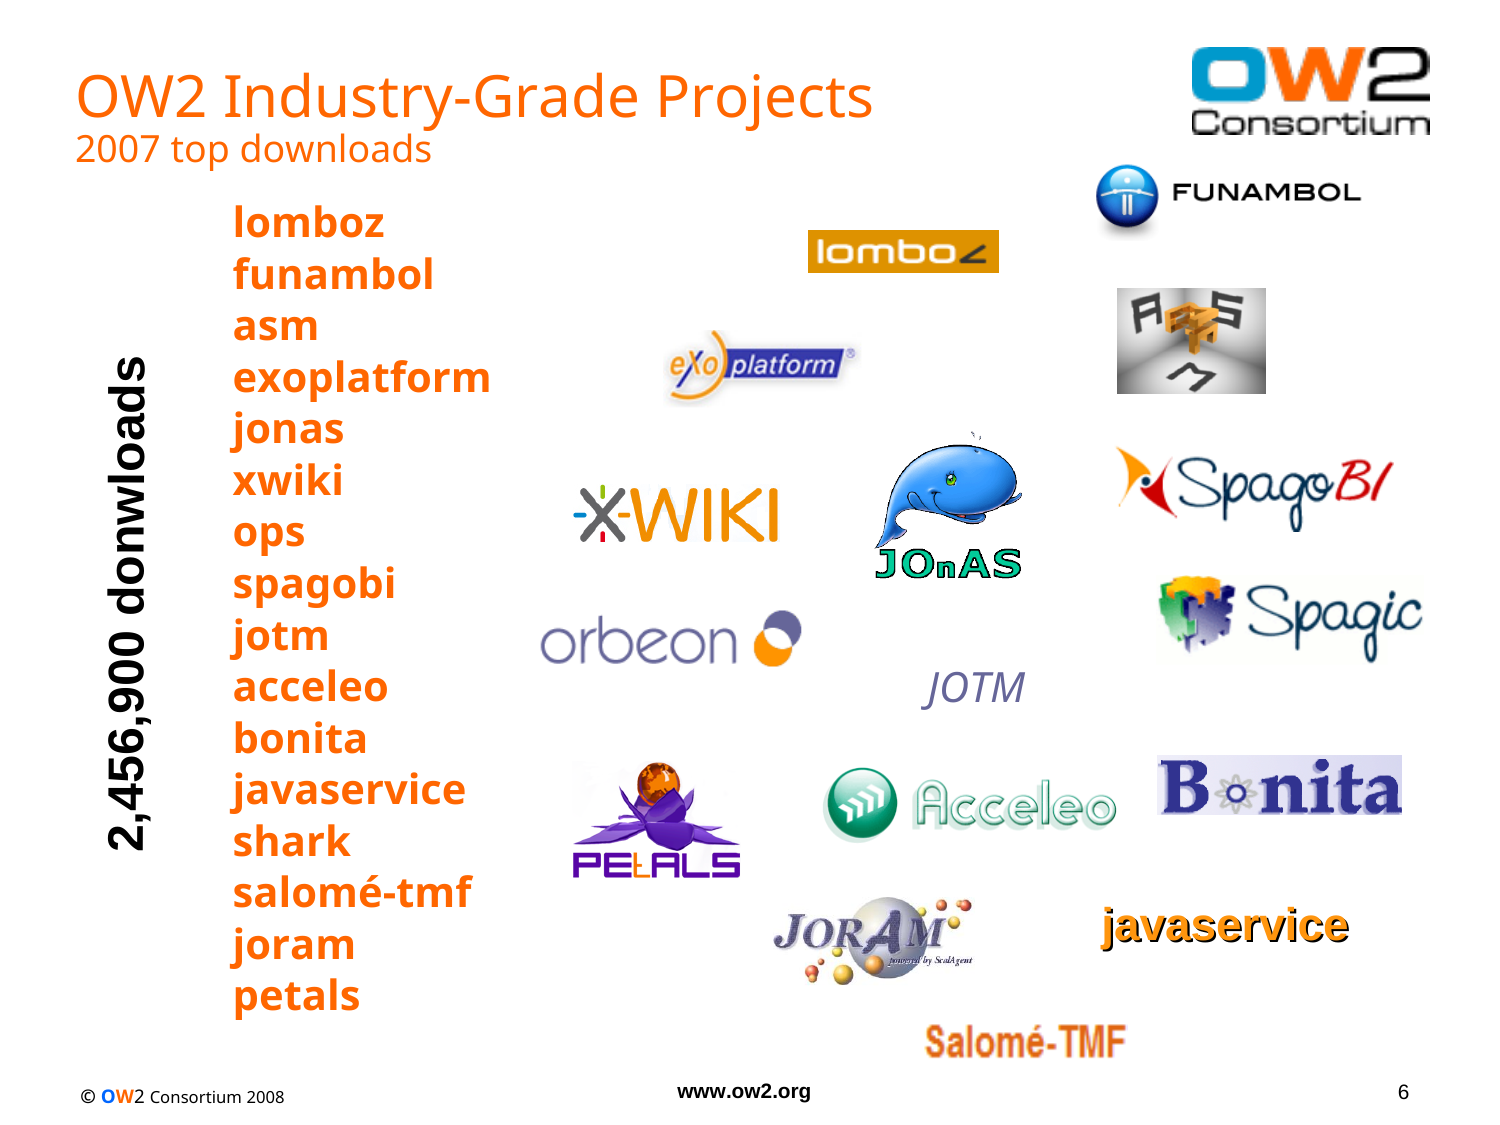

# OW2 Industry-Grade Projects 2007 top downloads
lomboz
funambol
asm
exoplatform
jonas
xwiki
ops
spagobi
jotm
acceleo
bonita
javaservice
shark
salomé-tmf
joram
petals
2,456,900 donwloads
JOTM
javaservice
6